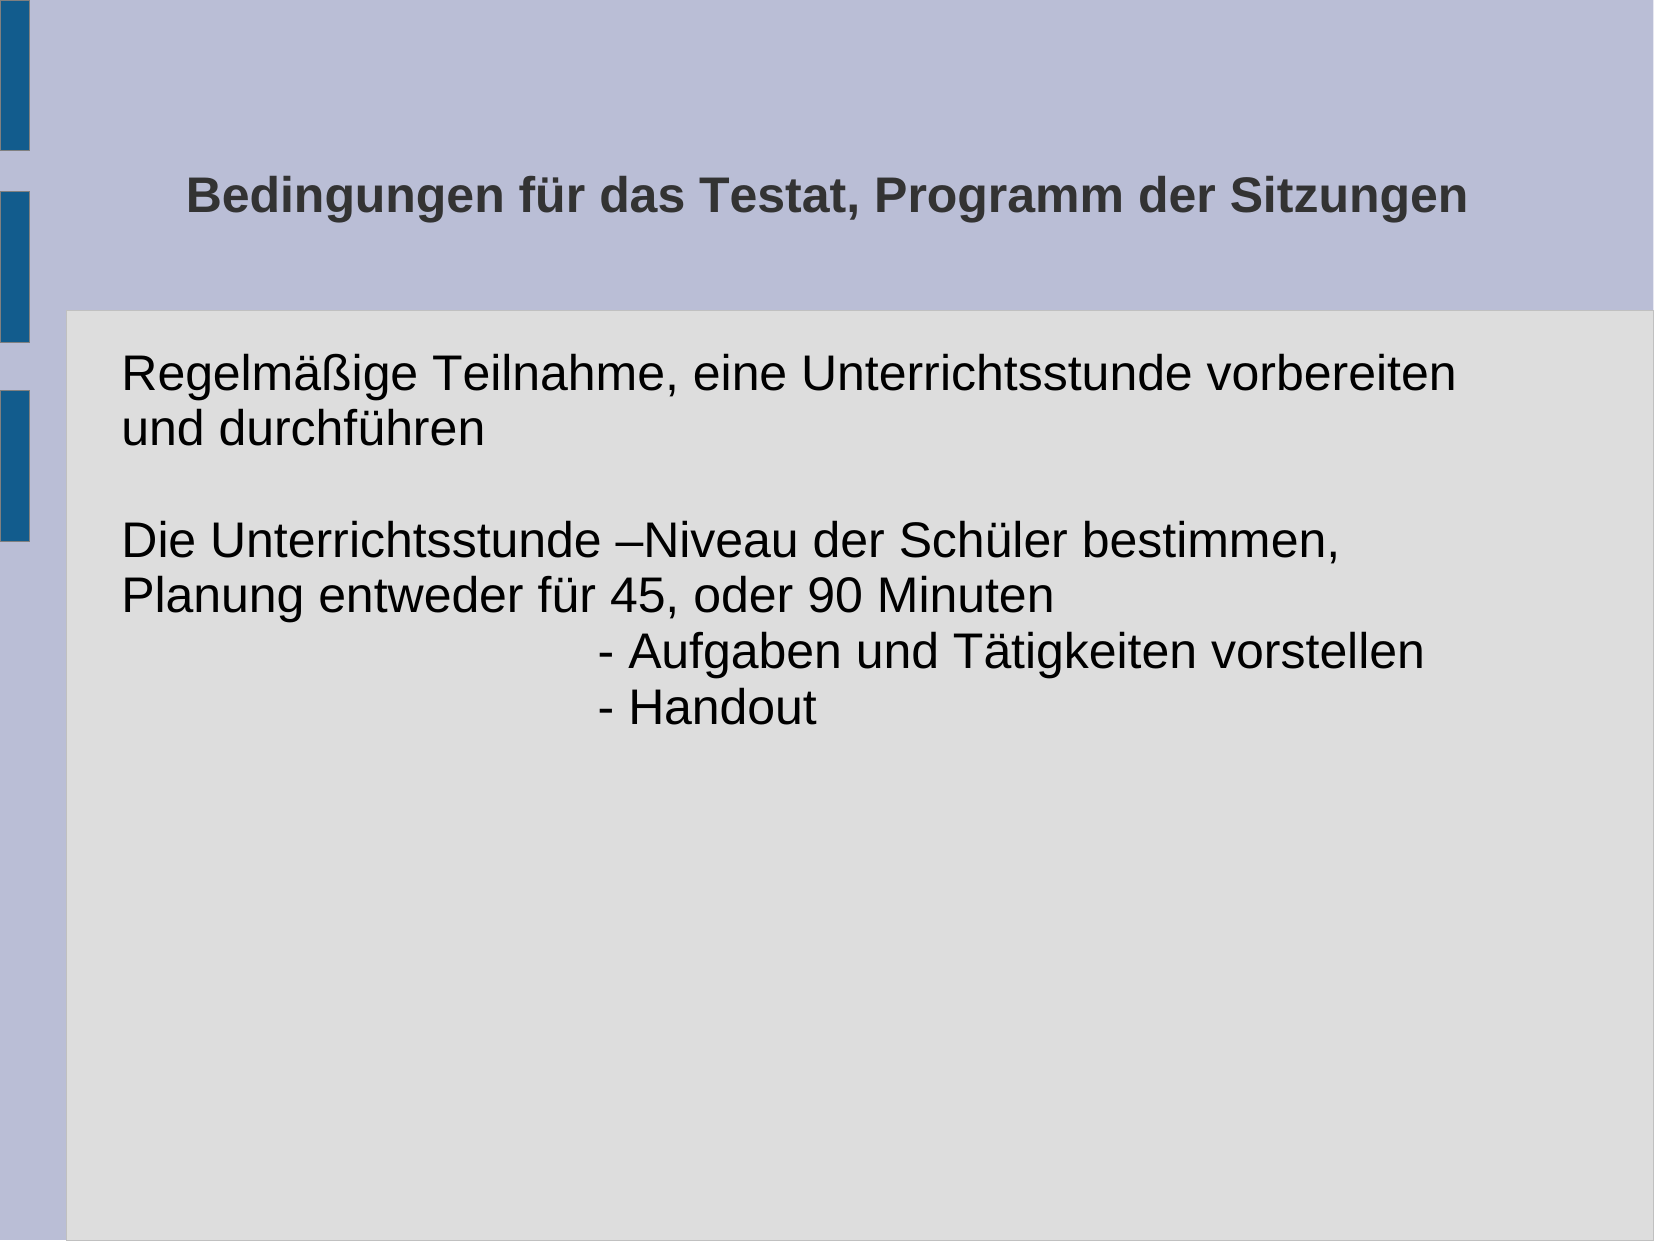

# Bedingungen für das Testat, Programm der Sitzungen
Regelmäßige Teilnahme, eine Unterrichtsstunde vorbereiten und durchführen
Die Unterrichtsstunde –Niveau der Schüler bestimmen, Planung entweder für 45, oder 90 Minuten
 - Aufgaben und Tätigkeiten vorstellen
 - Handout